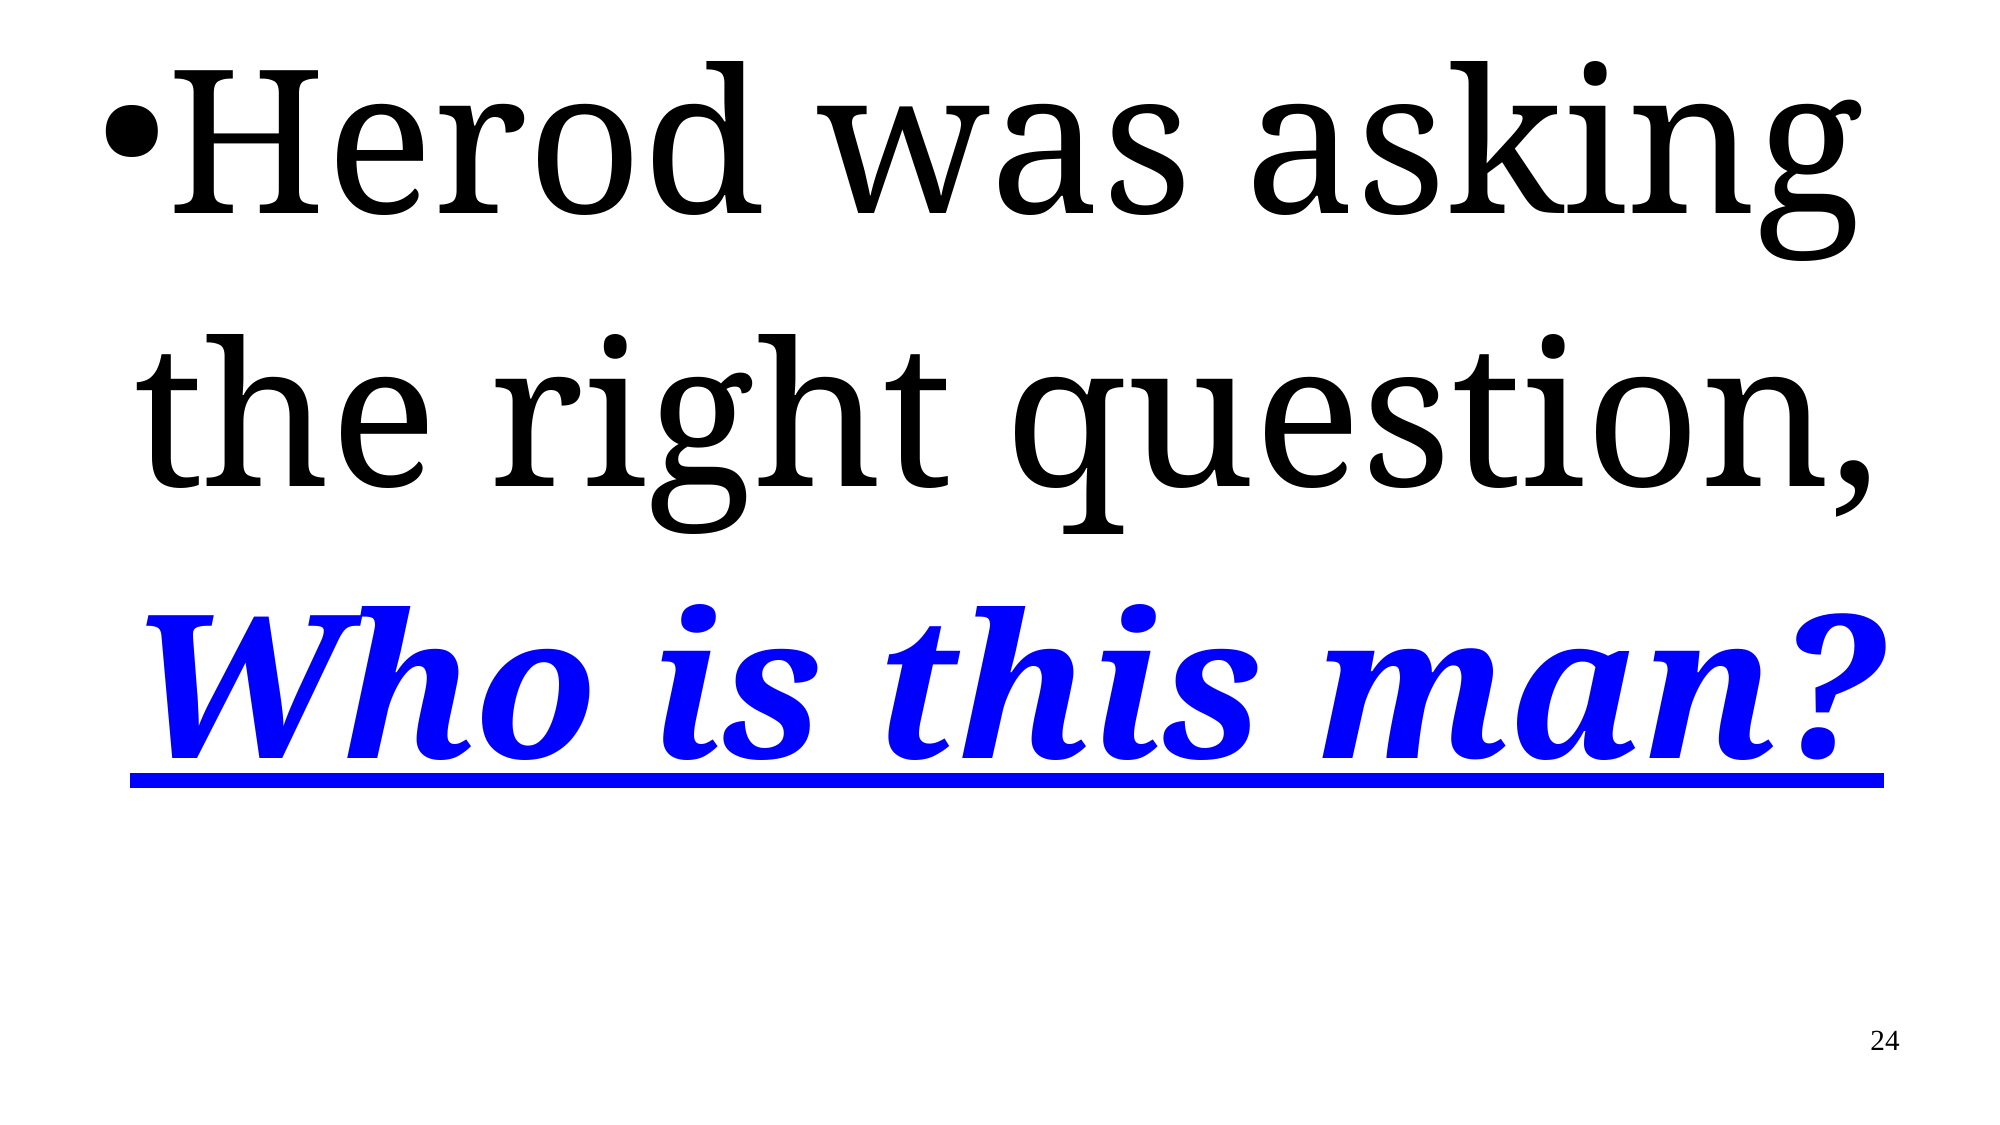

# Herod was asking the right question, Who is this man?
24